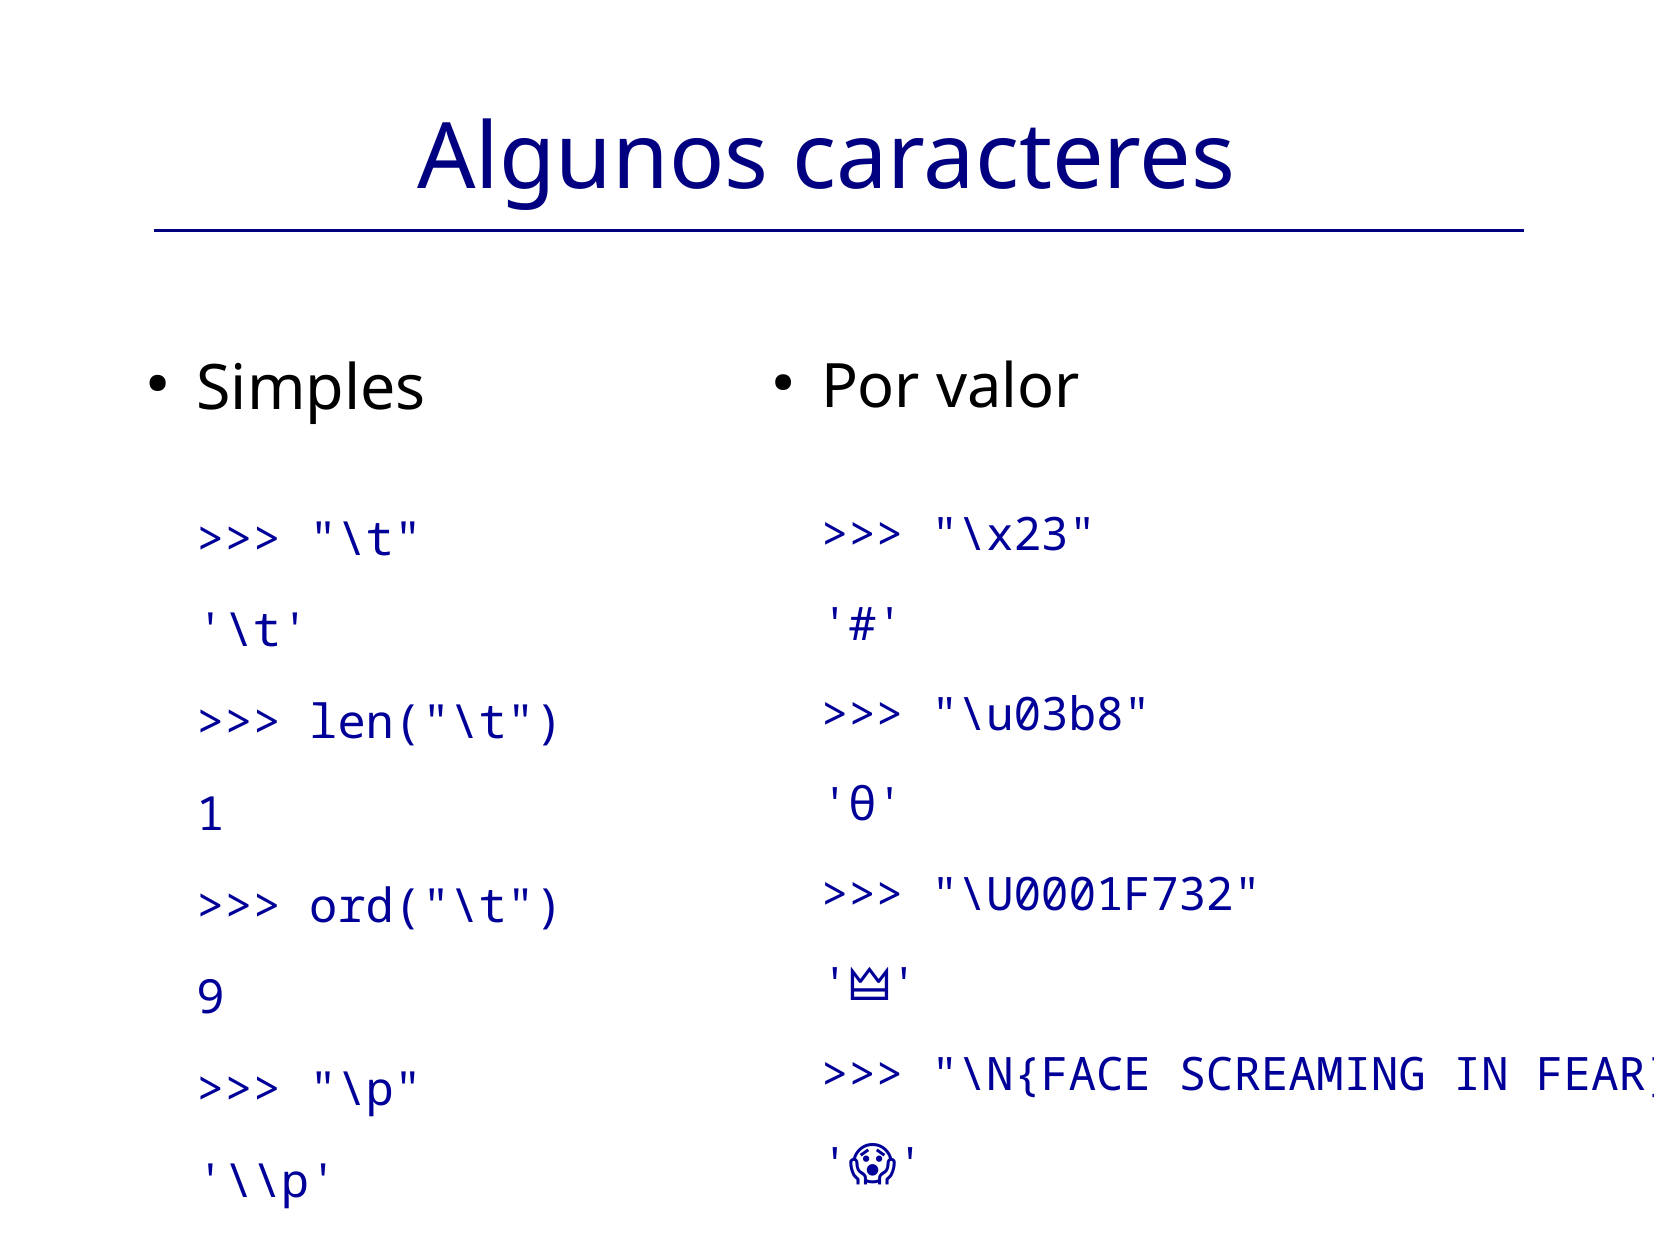

# Algunos caracteres
Simples
>>> "\t"
'\t'
>>> len("\t")
1
>>> ord("\t")
9
>>> "\p"
'\\p'
Por valor
>>> "\x23"
'#'
>>> "\u03b8"
'θ'
>>> "\U0001F732"
'🜲'
>>> "\N{FACE SCREAMING IN FEAR}"
'😱'